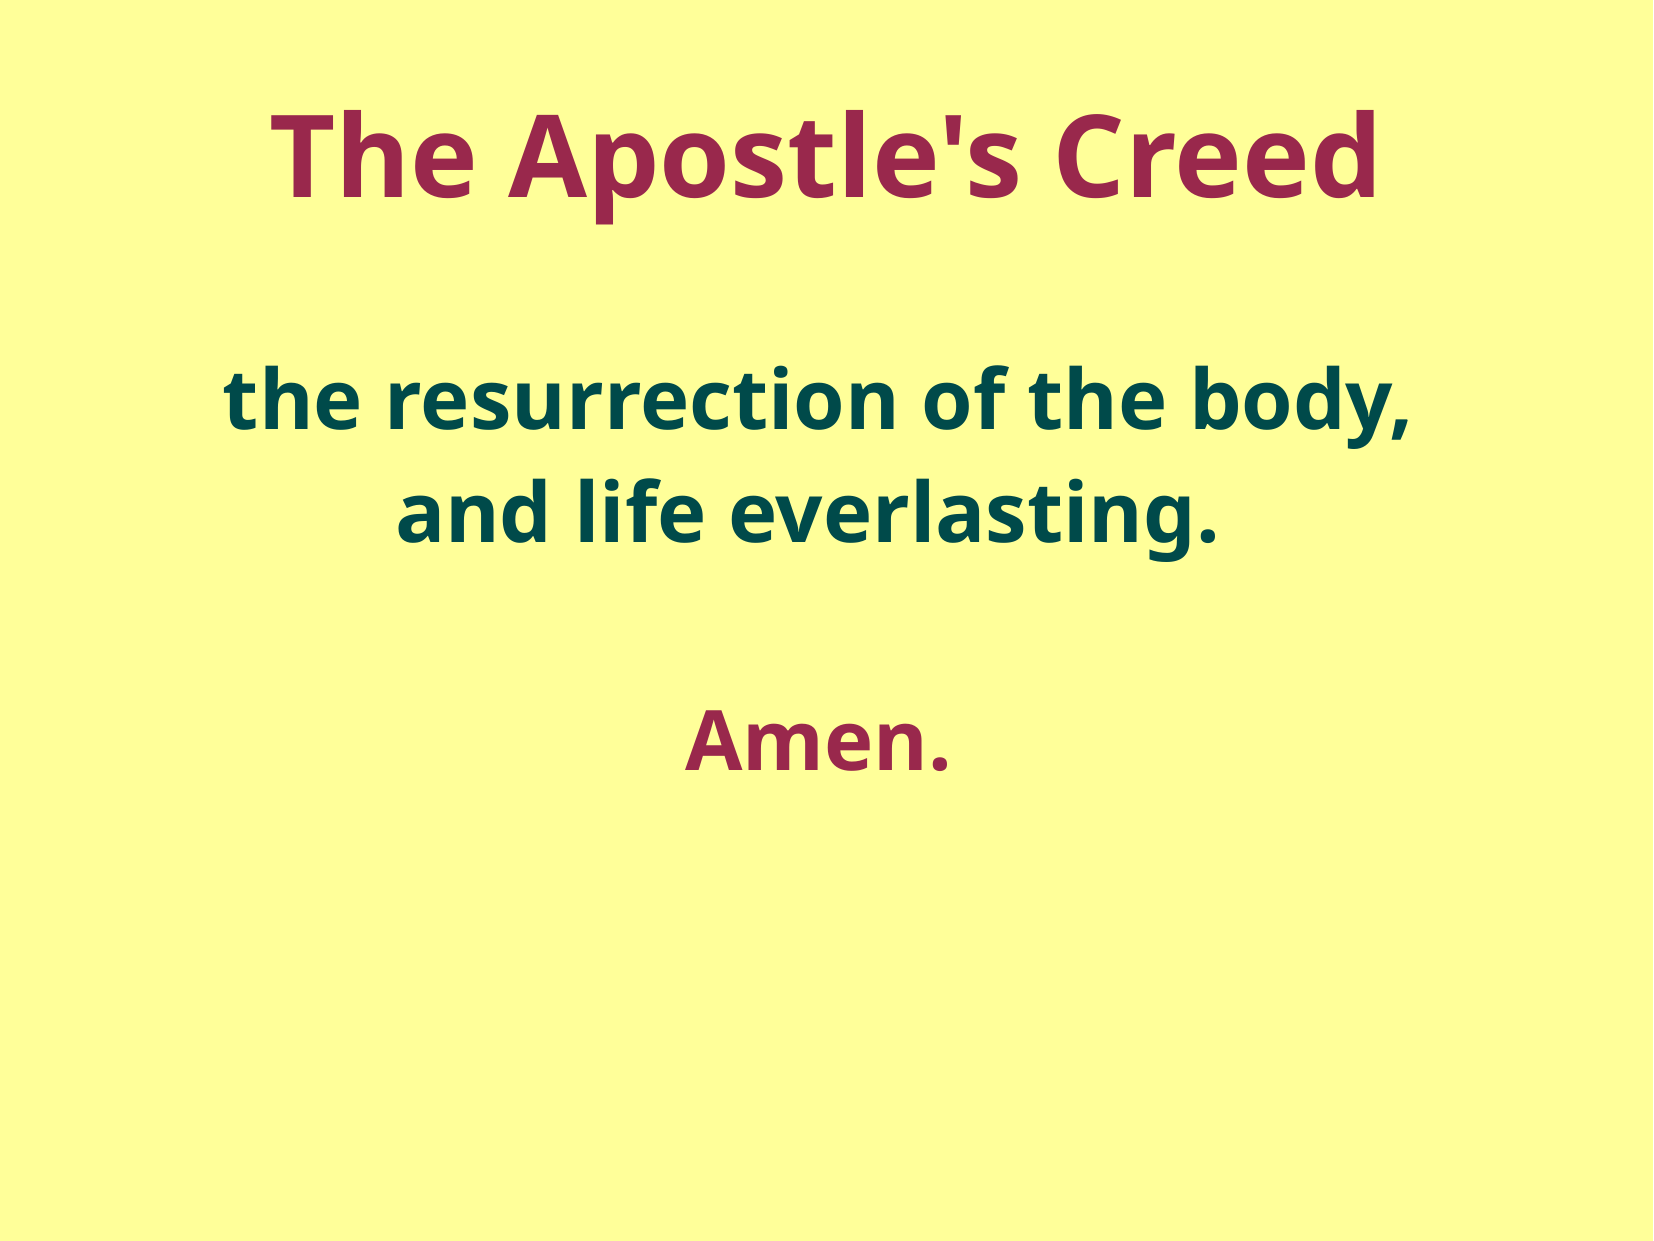

# The Apostle's Creed
the resurrection of the body,
and life everlasting.
Amen.